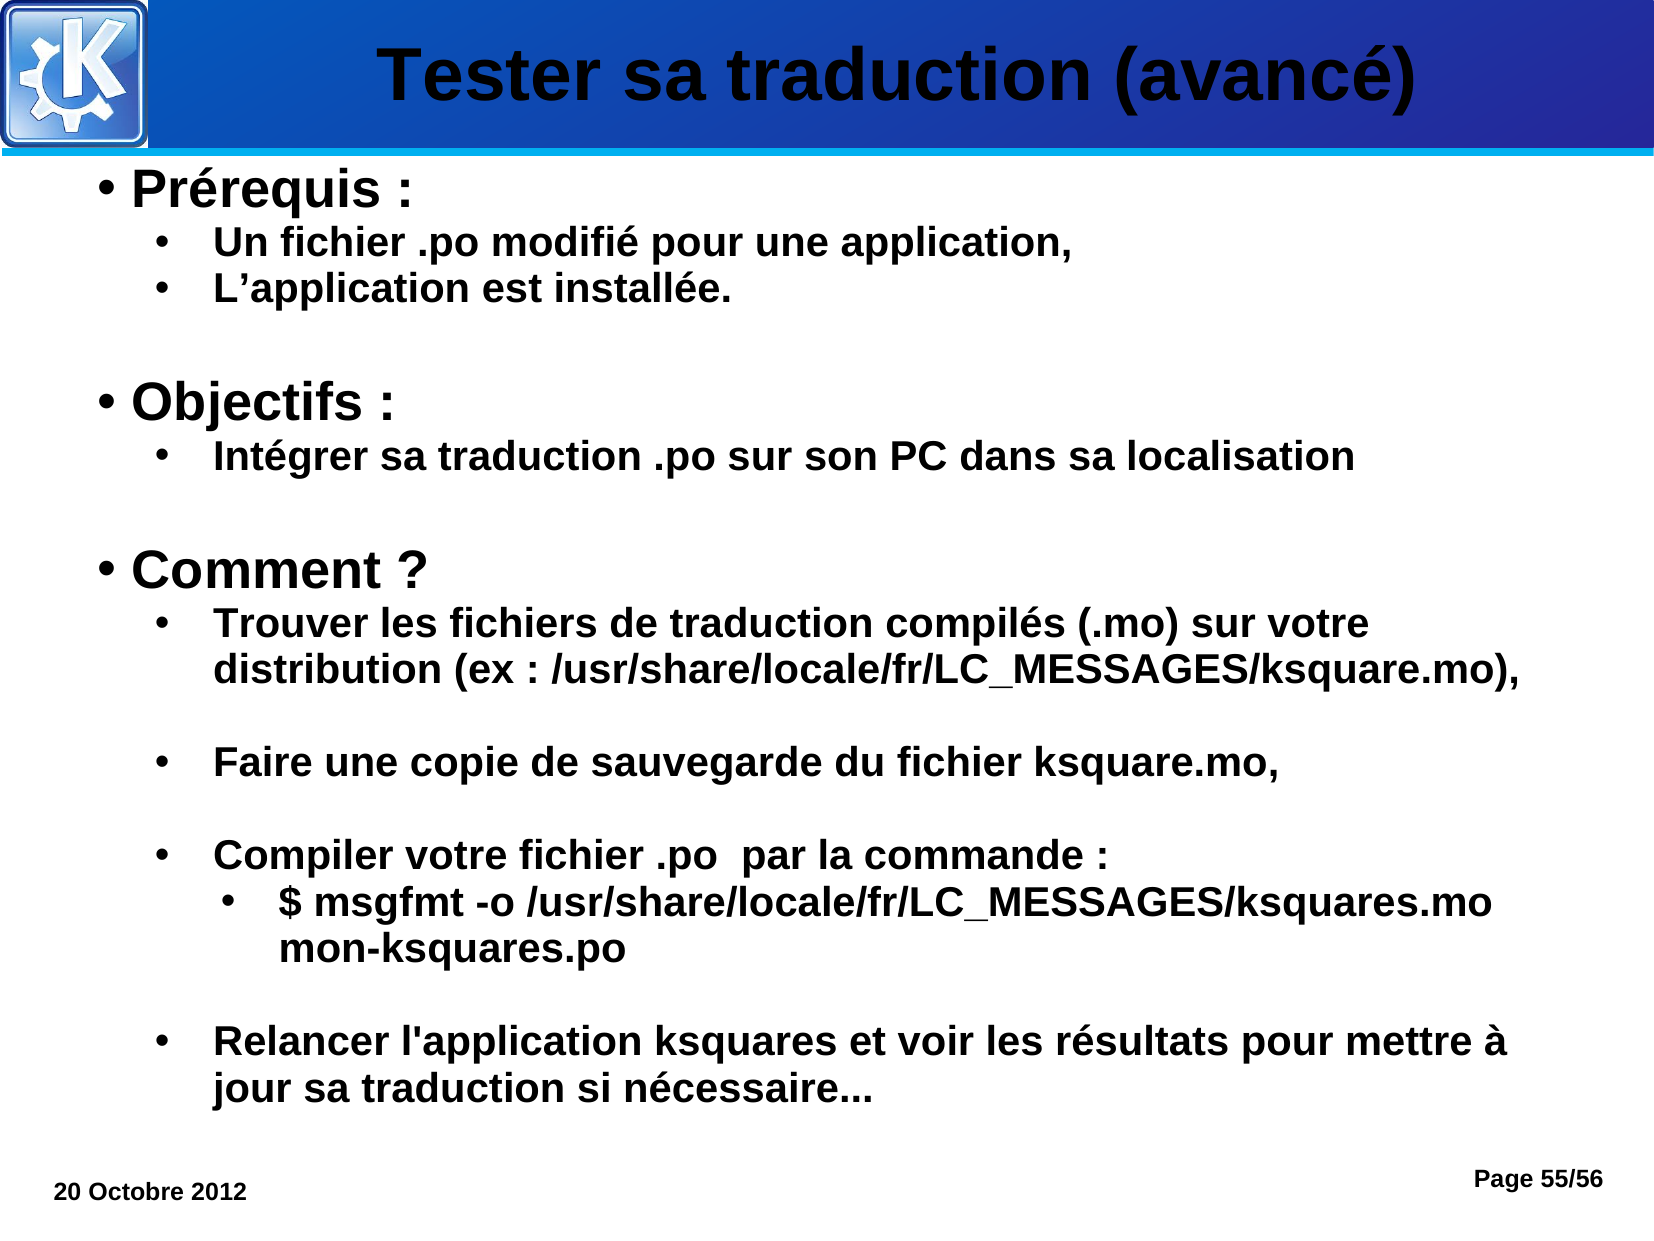

Tester sa traduction (avancé)
Prérequis :
Un fichier .po modifié pour une application,
L’application est installée.
Objectifs :
Intégrer sa traduction .po sur son PC dans sa localisation
Comment ?
Trouver les fichiers de traduction compilés (.mo) sur votre distribution (ex : /usr/share/locale/fr/LC_MESSAGES/ksquare.mo),
Faire une copie de sauvegarde du fichier ksquare.mo,
Compiler votre fichier .po par la commande :
$ msgfmt -o /usr/share/locale/fr/LC_MESSAGES/ksquares.mo mon-ksquares.po
Relancer l'application ksquares et voir les résultats pour mettre à jour sa traduction si nécessaire...